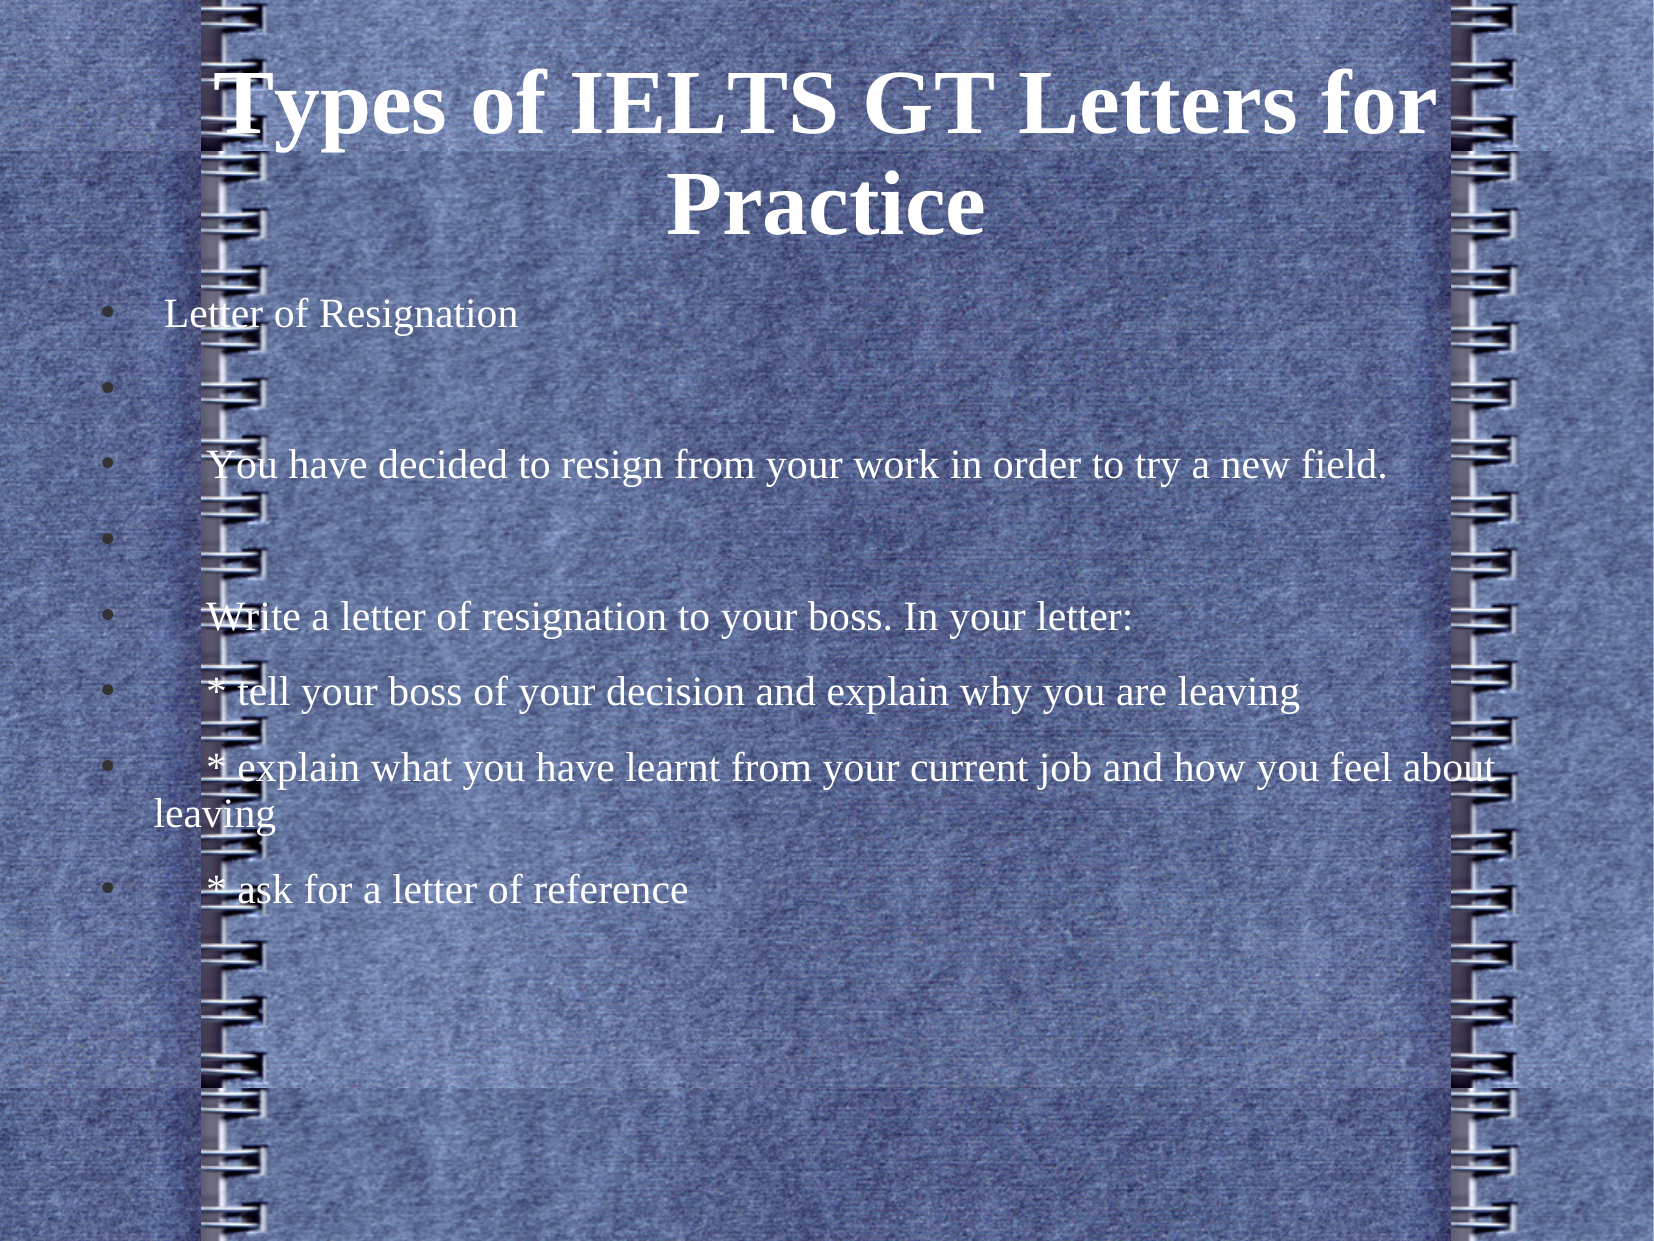

# Types of IELTS GT Letters for Practice
 Letter of Resignation
 You have decided to resign from your work in order to try a new field.
 Write a letter of resignation to your boss. In your letter:
 * tell your boss of your decision and explain why you are leaving
 * explain what you have learnt from your current job and how you feel about leaving
 * ask for a letter of reference